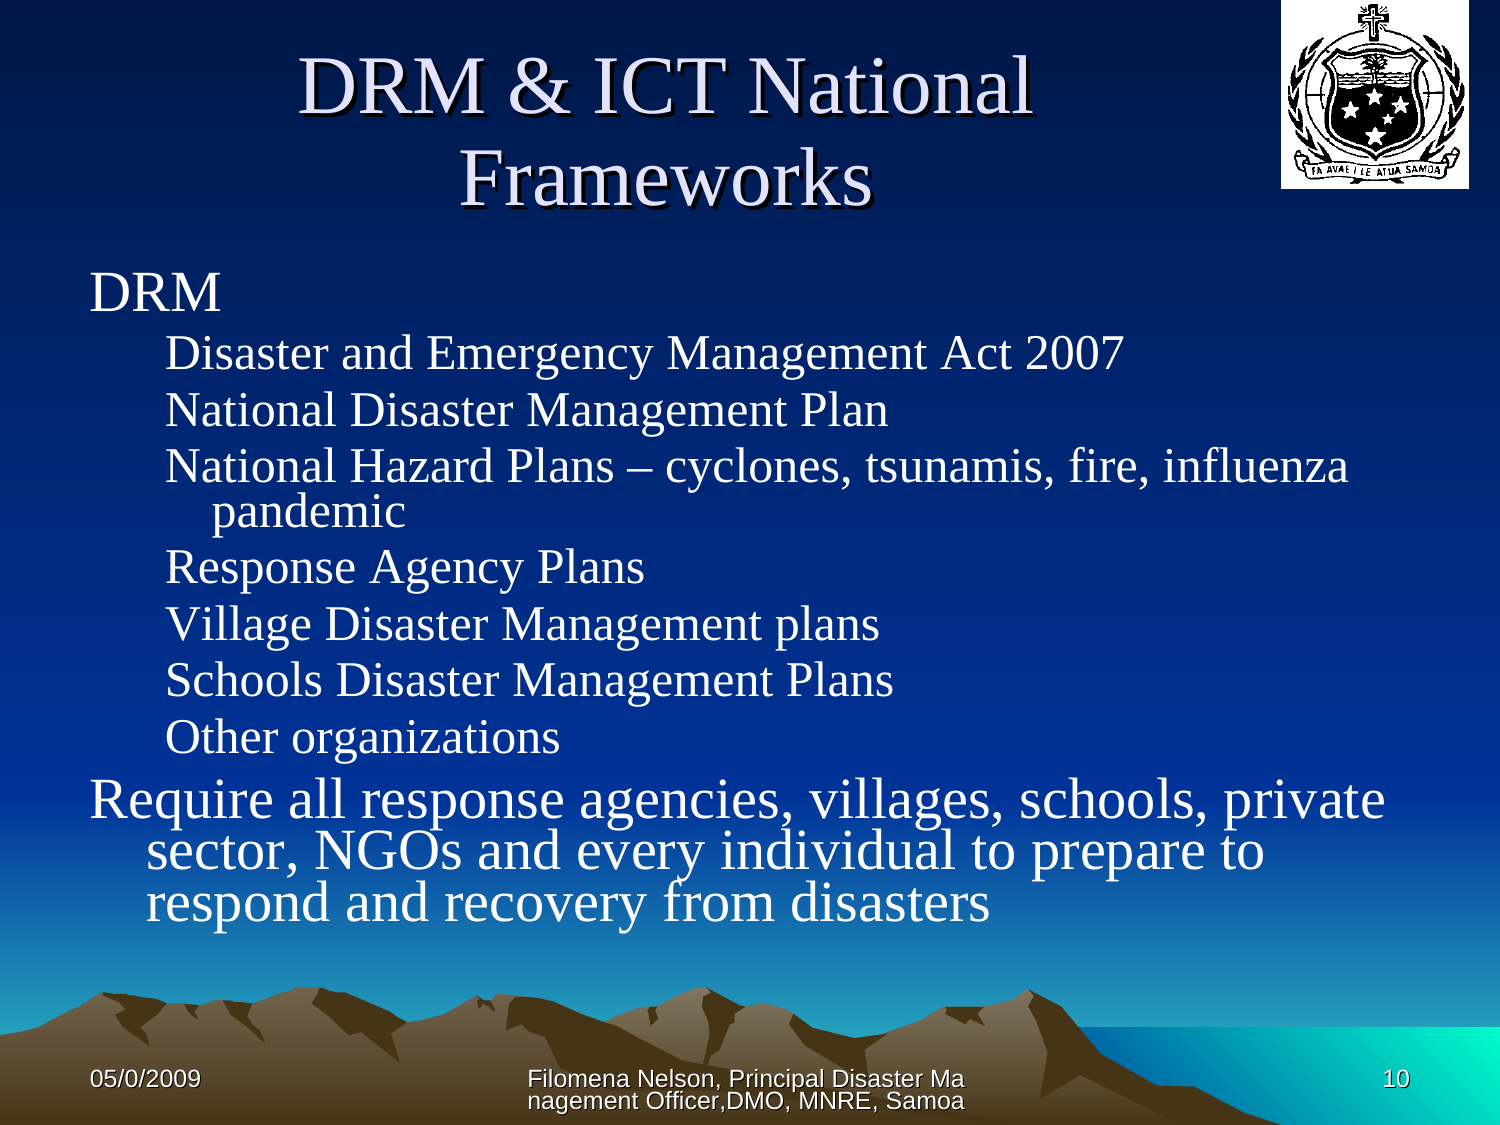

# DRM & ICT National Frameworks
DRM
Disaster and Emergency Management Act 2007
National Disaster Management Plan
National Hazard Plans – cyclones, tsunamis, fire, influenza pandemic
Response Agency Plans
Village Disaster Management plans
Schools Disaster Management Plans
Other organizations
Require all response agencies, villages, schools, private sector, NGOs and every individual to prepare to respond and recovery from disasters
05/0/2009
Filomena Nelson, Principal Disaster Management Officer,DMO, MNRE, Samoa
10